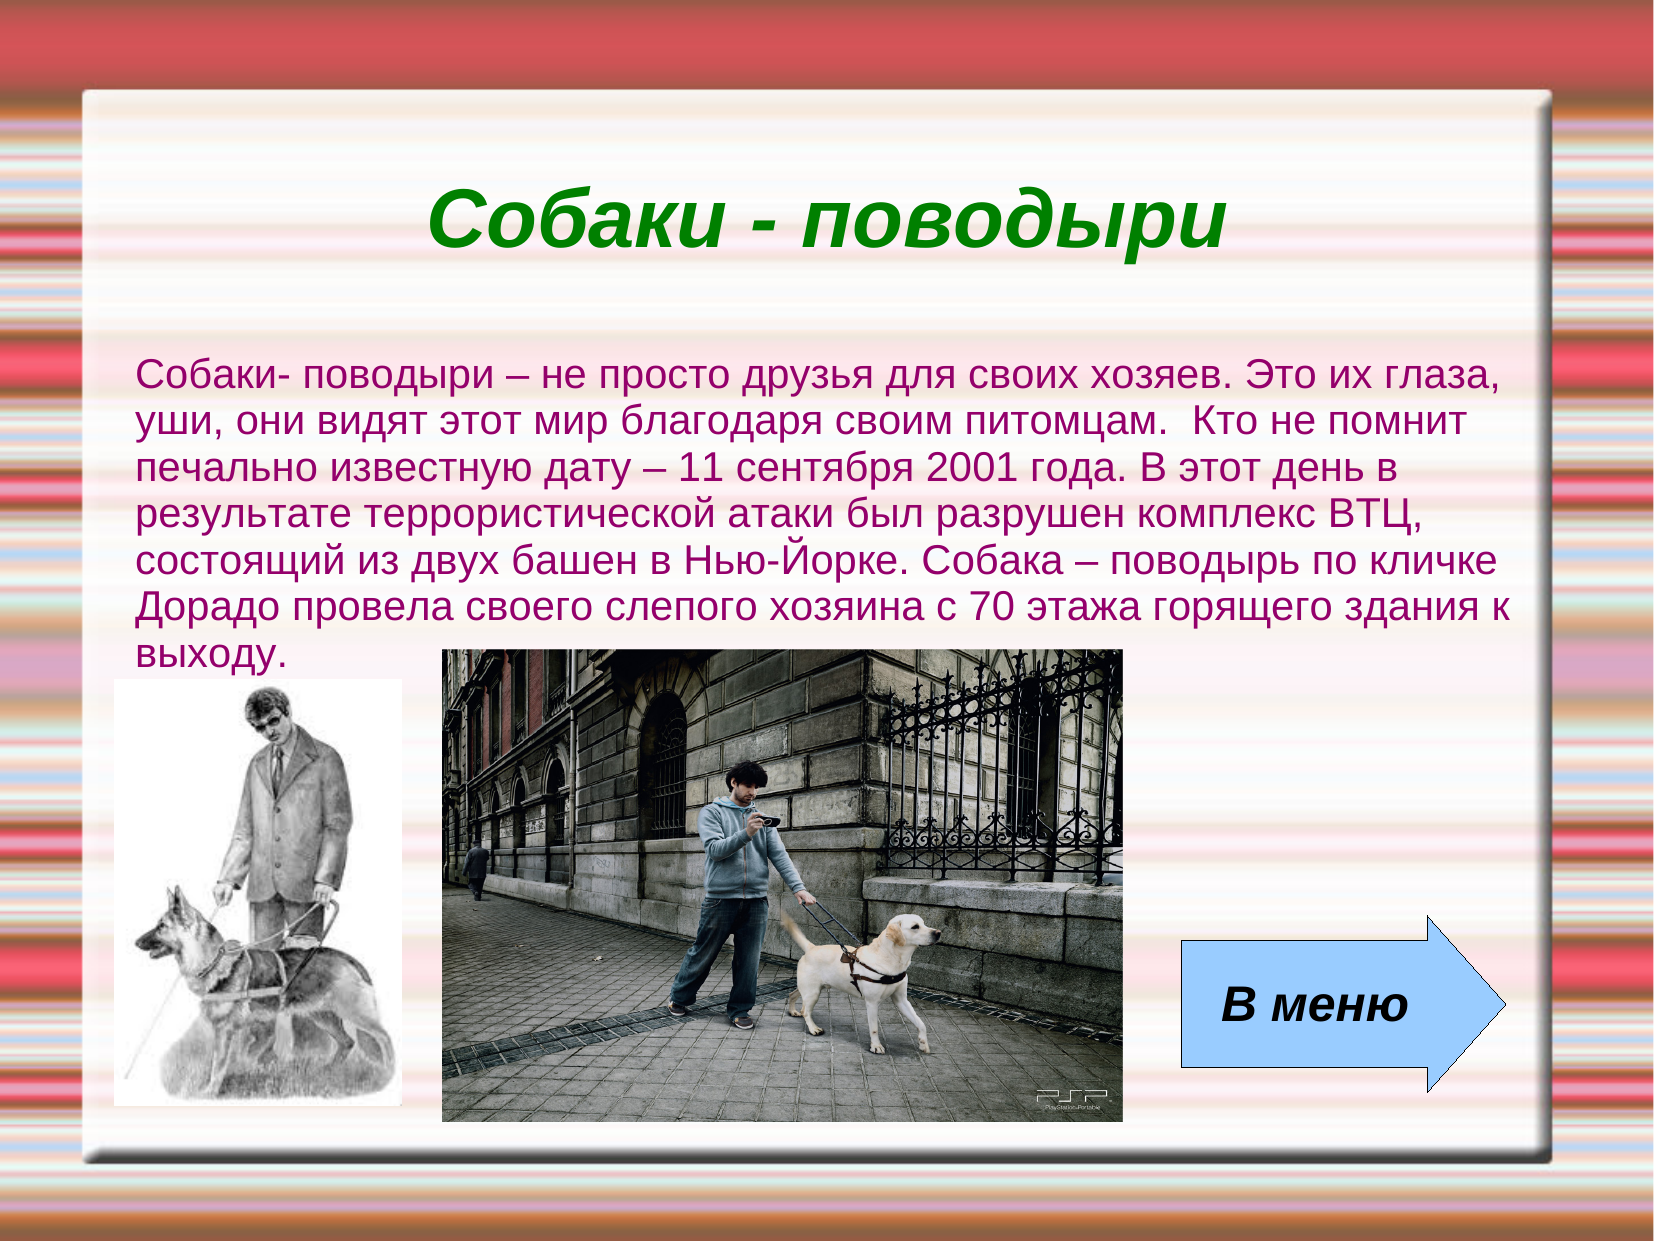

# Собаки - поводыри
Собаки- поводыри – не просто друзья для своих хозяев. Это их глаза, уши, они видят этот мир благодаря своим питомцам. Кто не помнит печально известную дату – 11 сентября 2001 года. В этот день в результате террористической атаки был разрушен комплекс ВТЦ, состоящий из двух башен в Нью-Йорке. Собака – поводырь по кличке Дорадо провела своего слепого хозяина с 70 этажа горящего здания к выходу.
В меню